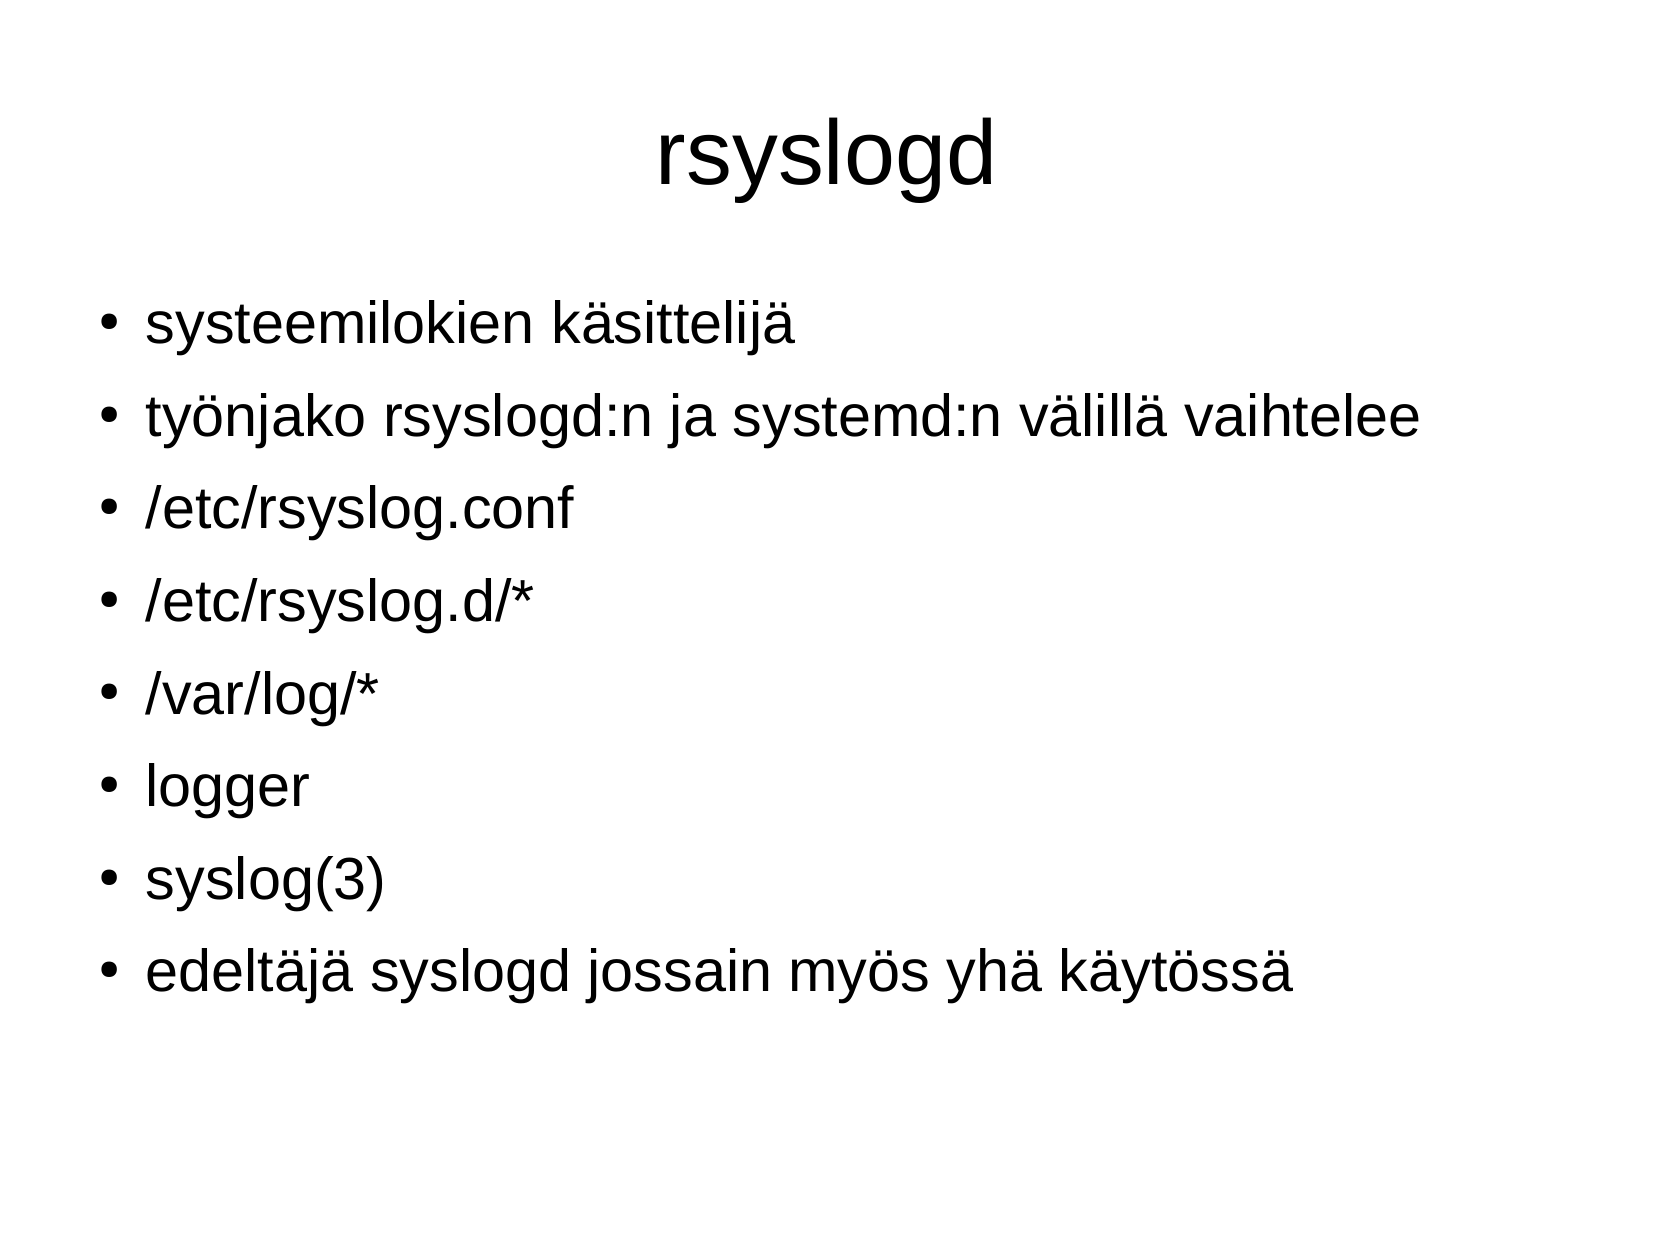

# rsyslogd
systeemilokien käsittelijä
työnjako rsyslogd:n ja systemd:n välillä vaihtelee
/etc/rsyslog.conf
/etc/rsyslog.d/*
/var/log/*
logger
syslog(3)
edeltäjä syslogd jossain myös yhä käytössä